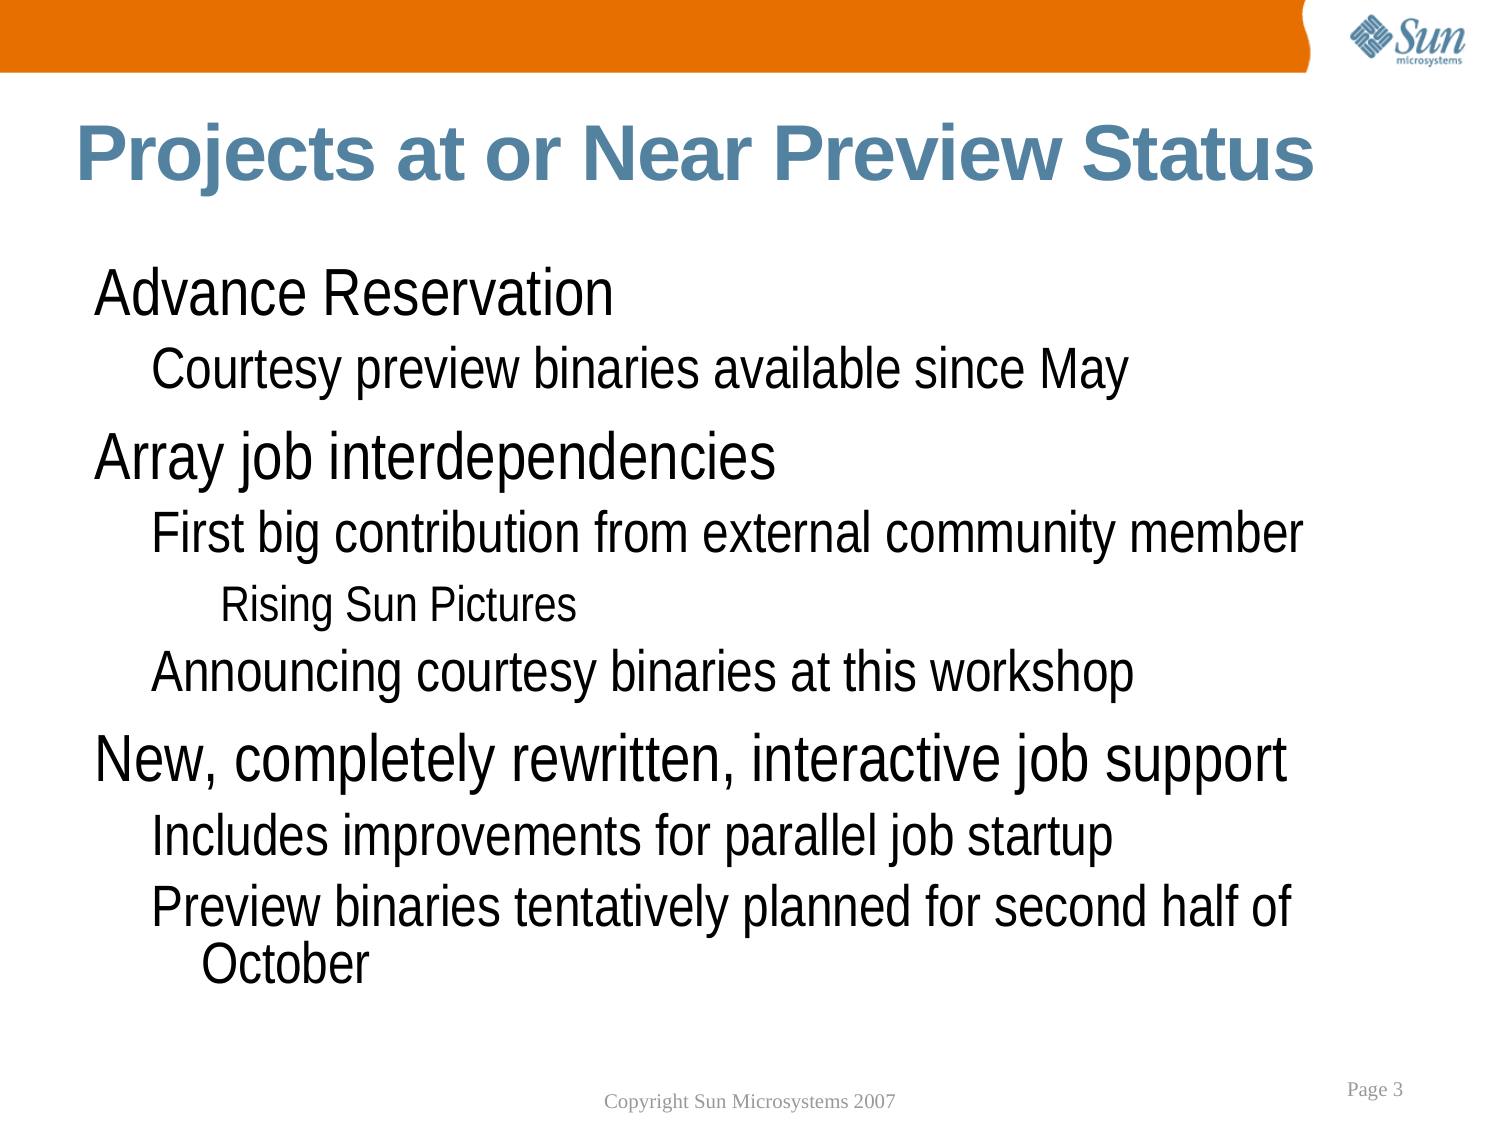

# Projects at or Near Preview Status
Advance Reservation
Courtesy preview binaries available since May
Array job interdependencies
First big contribution from external community member
Rising Sun Pictures
Announcing courtesy binaries at this workshop
New, completely rewritten, interactive job support
Includes improvements for parallel job startup
Preview binaries tentatively planned for second half of October